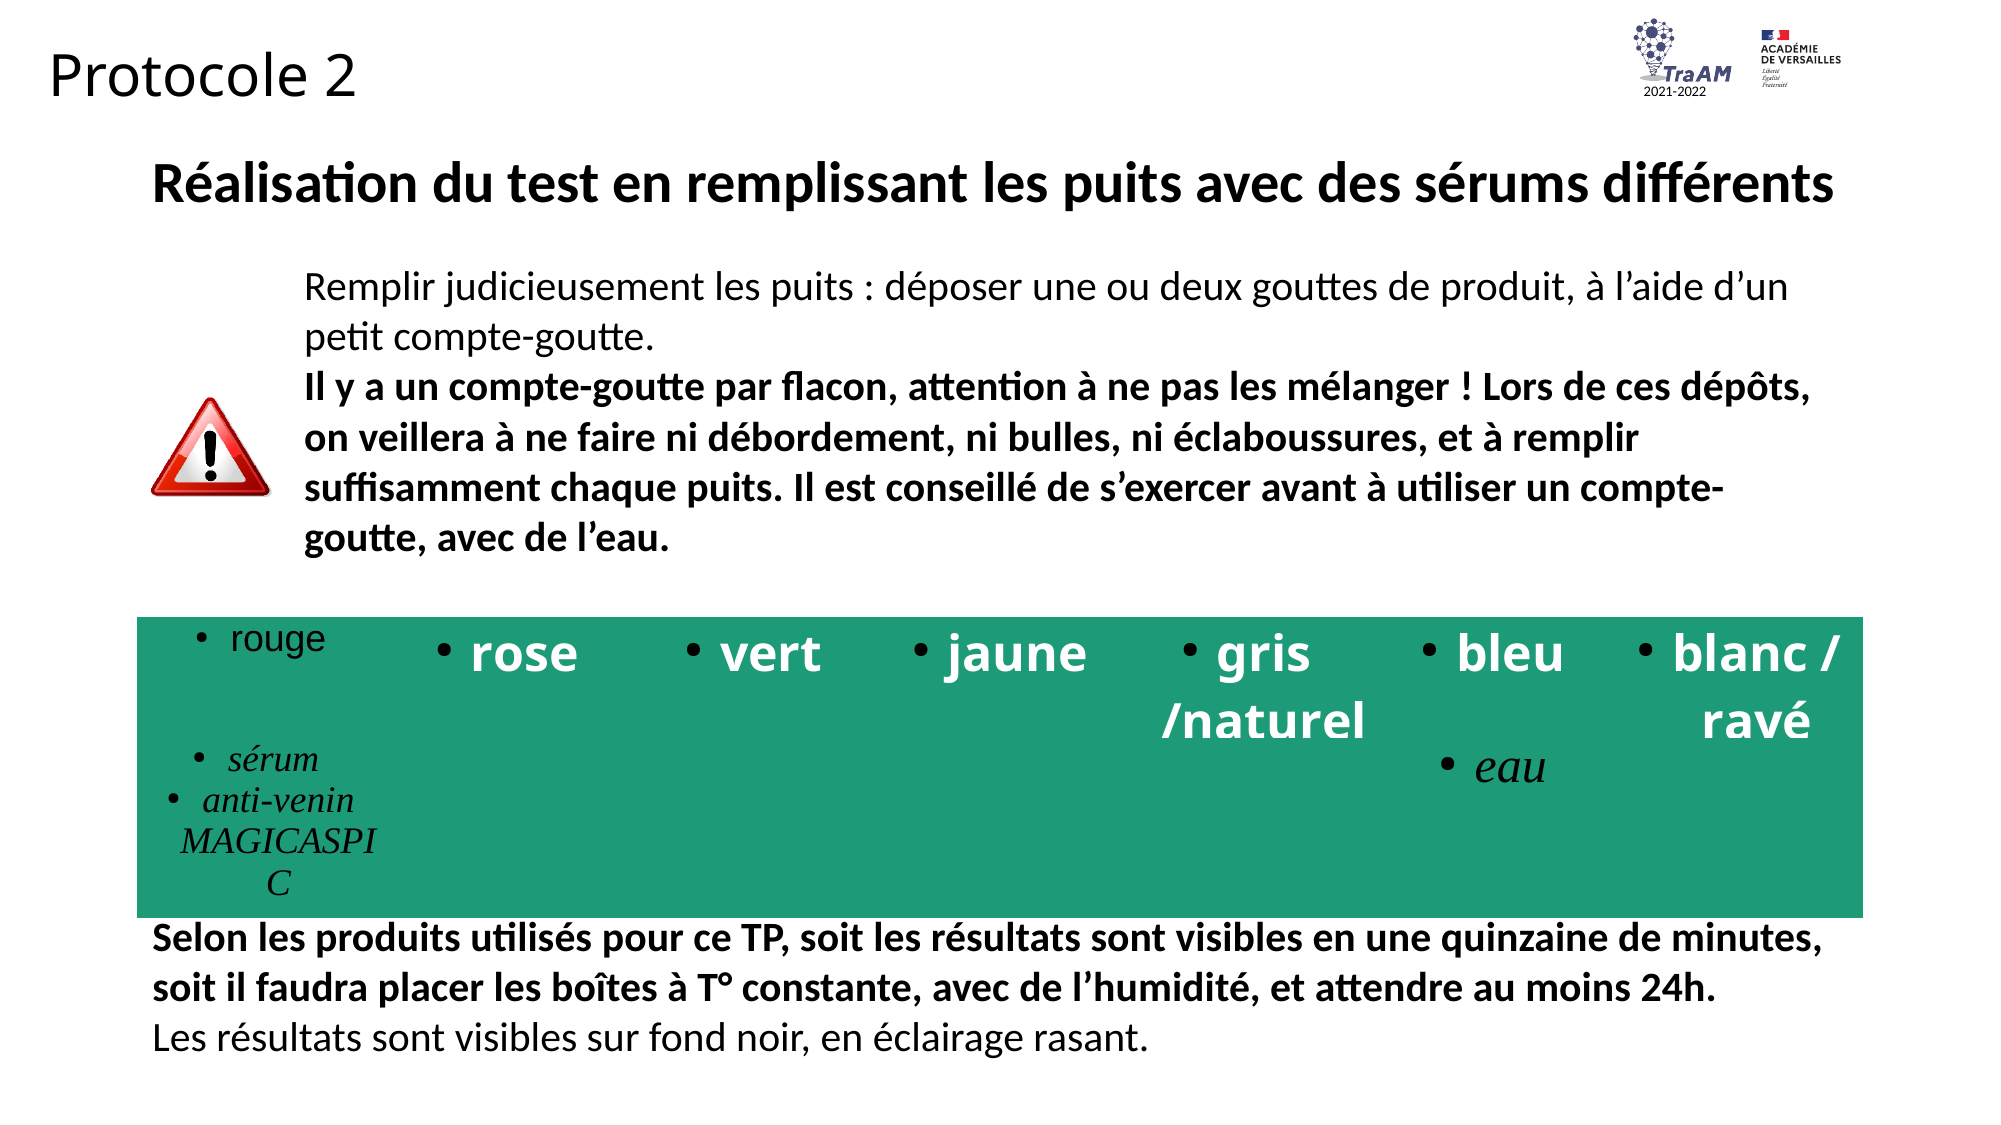

Protocole 2
# Réalisation du test en remplissant les puits avec des sérums différents
Remplir judicieusement les puits : déposer une ou deux gouttes de produit, à l’aide d’un petit compte-goutte.
Il y a un compte-goutte par flacon, attention à ne pas les mélanger ! Lors de ces dépôts, on veillera à ne faire ni débordement, ni bulles, ni éclaboussures, et à remplir suffisamment chaque puits. Il est conseillé de s’exercer avant à utiliser un compte-goutte, avec de l’eau.
| rouge | rose | vert | jaune | gris /naturel | bleu | blanc / rayé |
| --- | --- | --- | --- | --- | --- | --- |
| sérum anti-venin MAGICASPIC | | | | | eau | |
Selon les produits utilisés pour ce TP, soit les résultats sont visibles en une quinzaine de minutes, soit il faudra placer les boîtes à T° constante, avec de l’humidité, et attendre au moins 24h.
Les résultats sont visibles sur fond noir, en éclairage rasant.